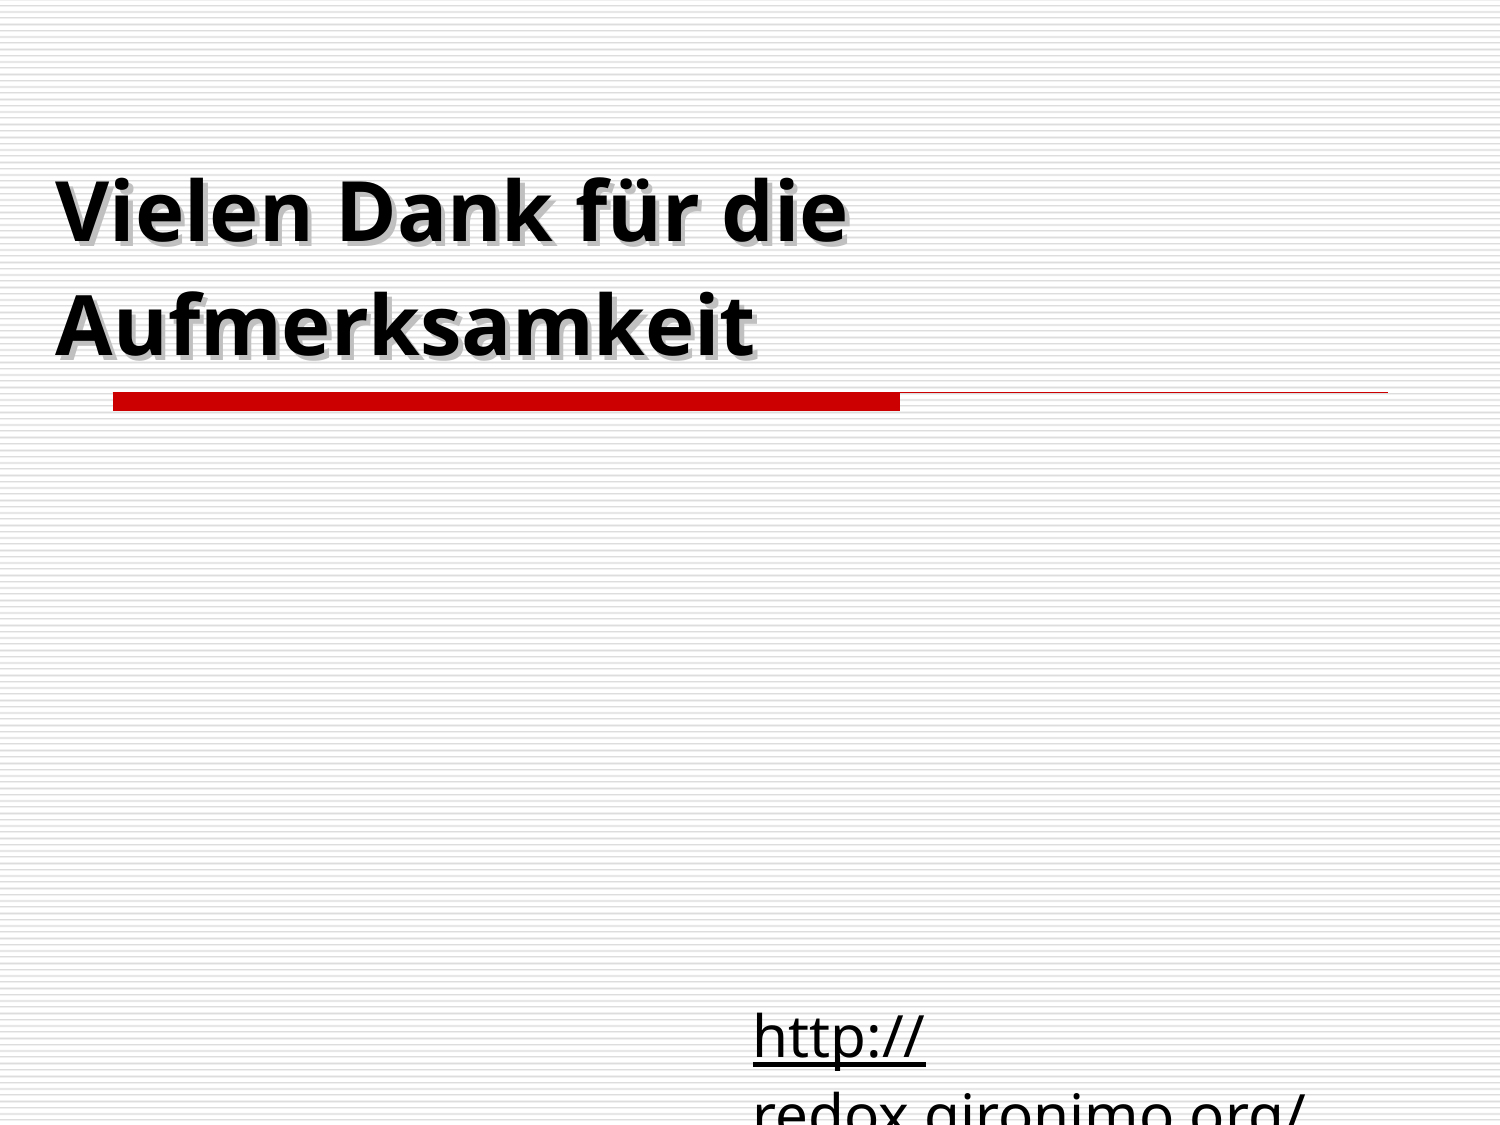

# Vielen Dank für die Aufmerksamkeit
http://redox.gironimo.org/